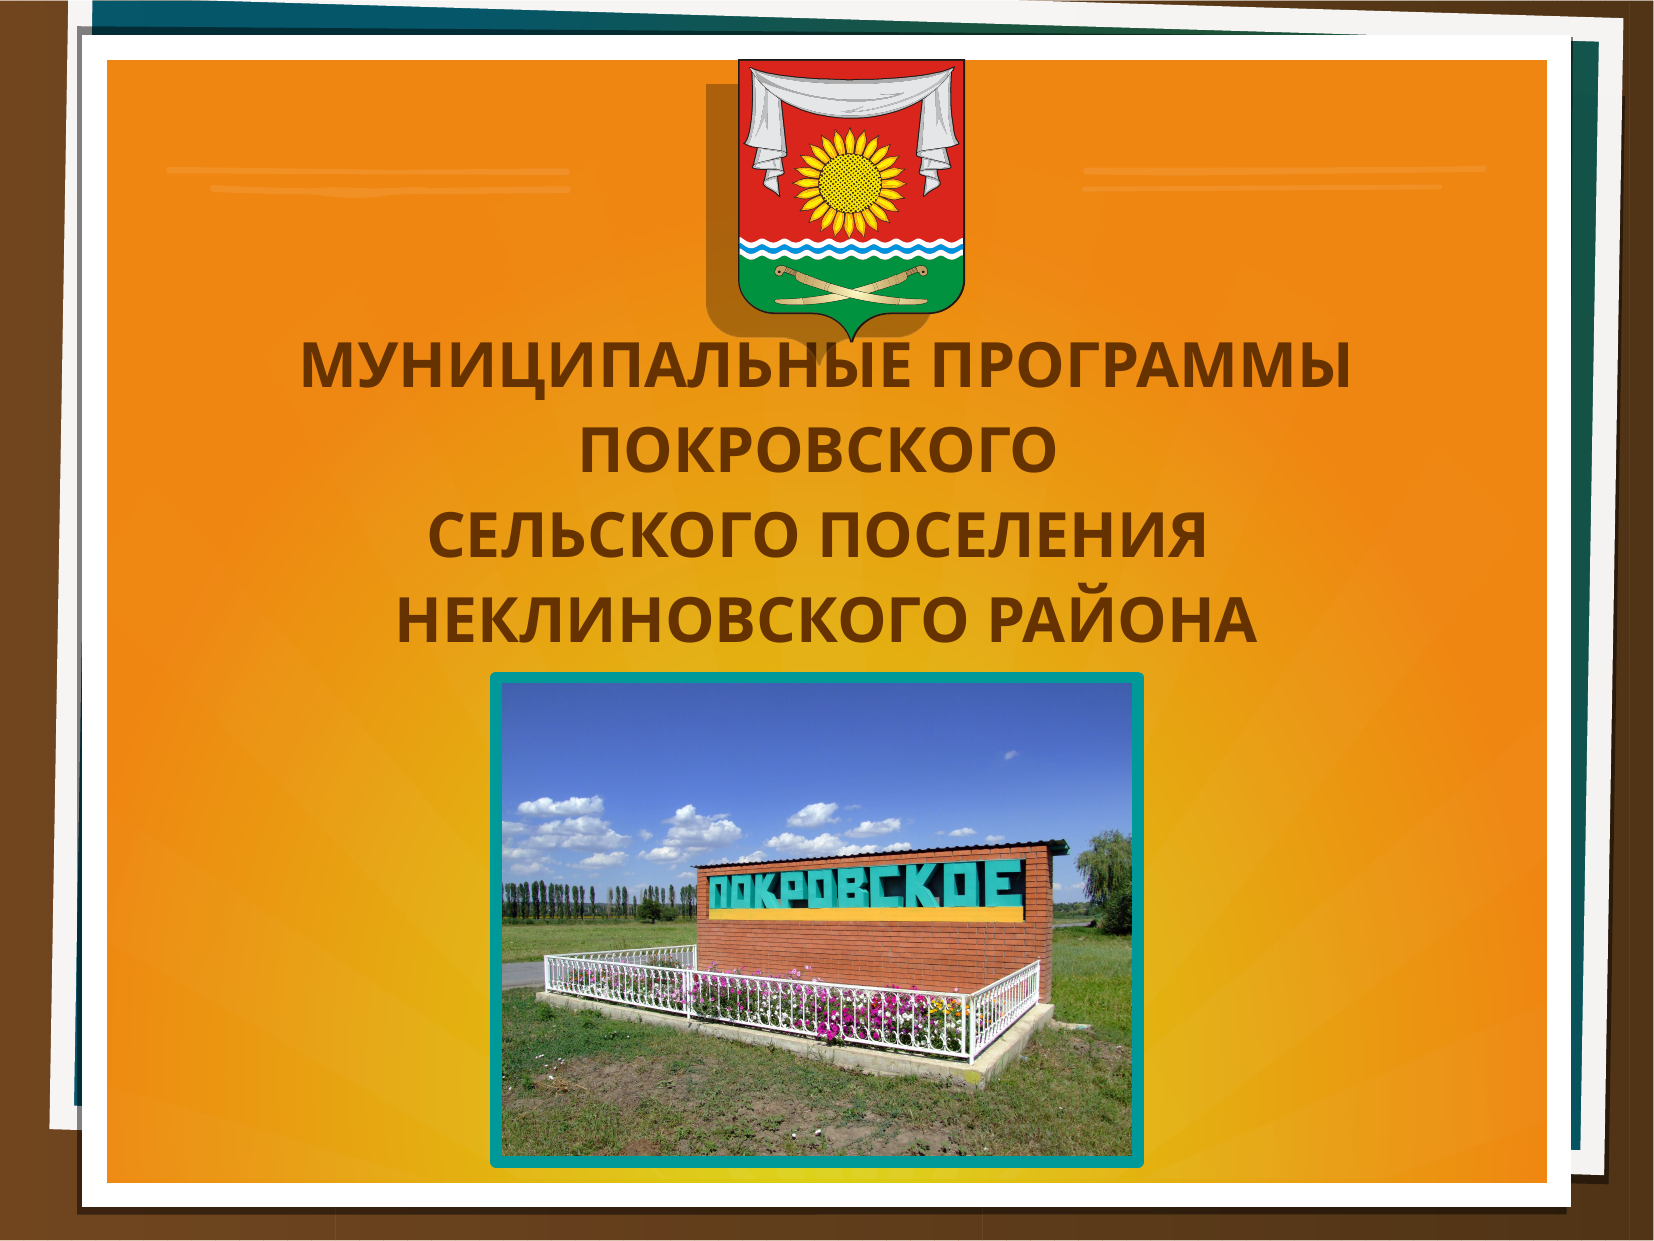

МУНИЦИПАЛЬНЫЕ ПРОГРАММЫ ПОКРОВСКОГО
СЕЛЬСКОГО ПОСЕЛЕНИЯ
НЕКЛИНОВСКОГО РАЙОНА